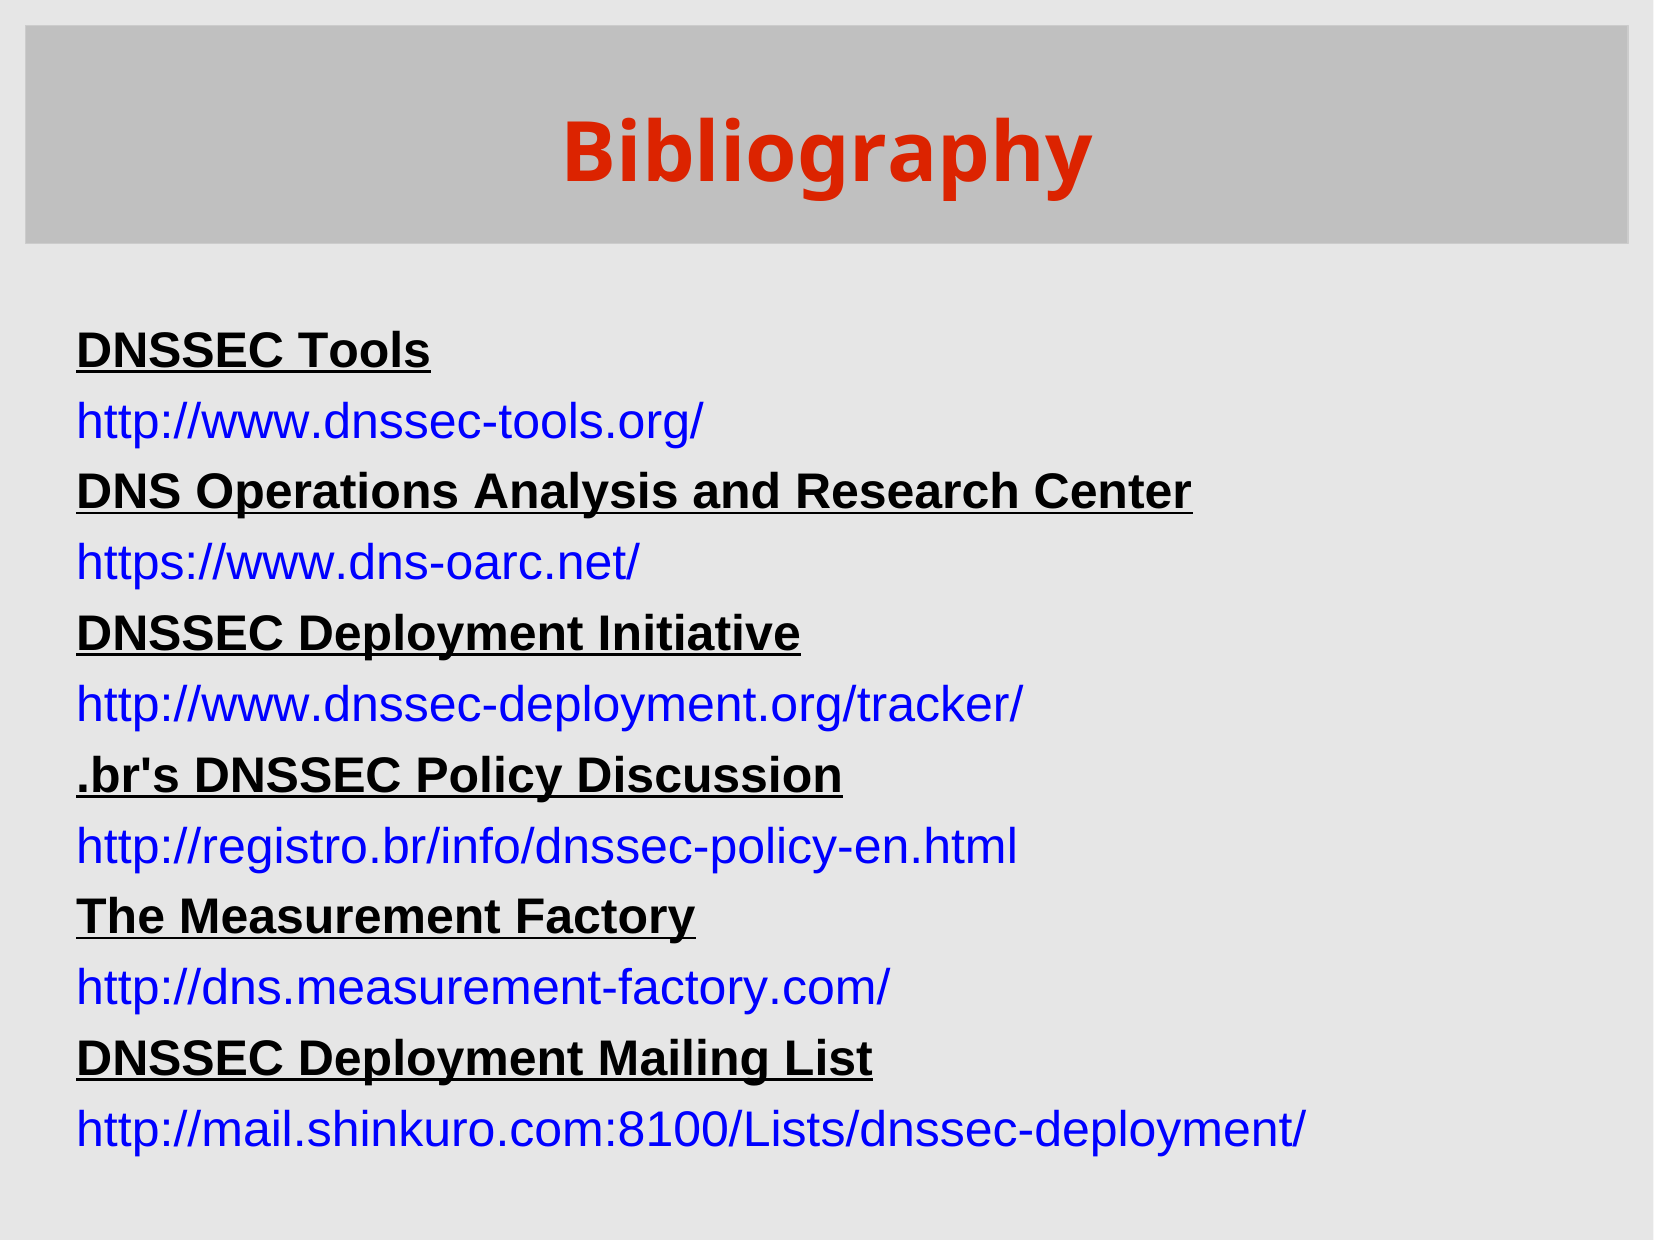

# Bibliography
DNSSEC Tools
http://www.dnssec-tools.org/
DNS Operations Analysis and Research Center
https://www.dns-oarc.net/
DNSSEC Deployment Initiative
http://www.dnssec-deployment.org/tracker/
.br's DNSSEC Policy Discussion
http://registro.br/info/dnssec-policy-en.html
The Measurement Factory
http://dns.measurement-factory.com/
DNSSEC Deployment Mailing List
http://mail.shinkuro.com:8100/Lists/dnssec-deployment/